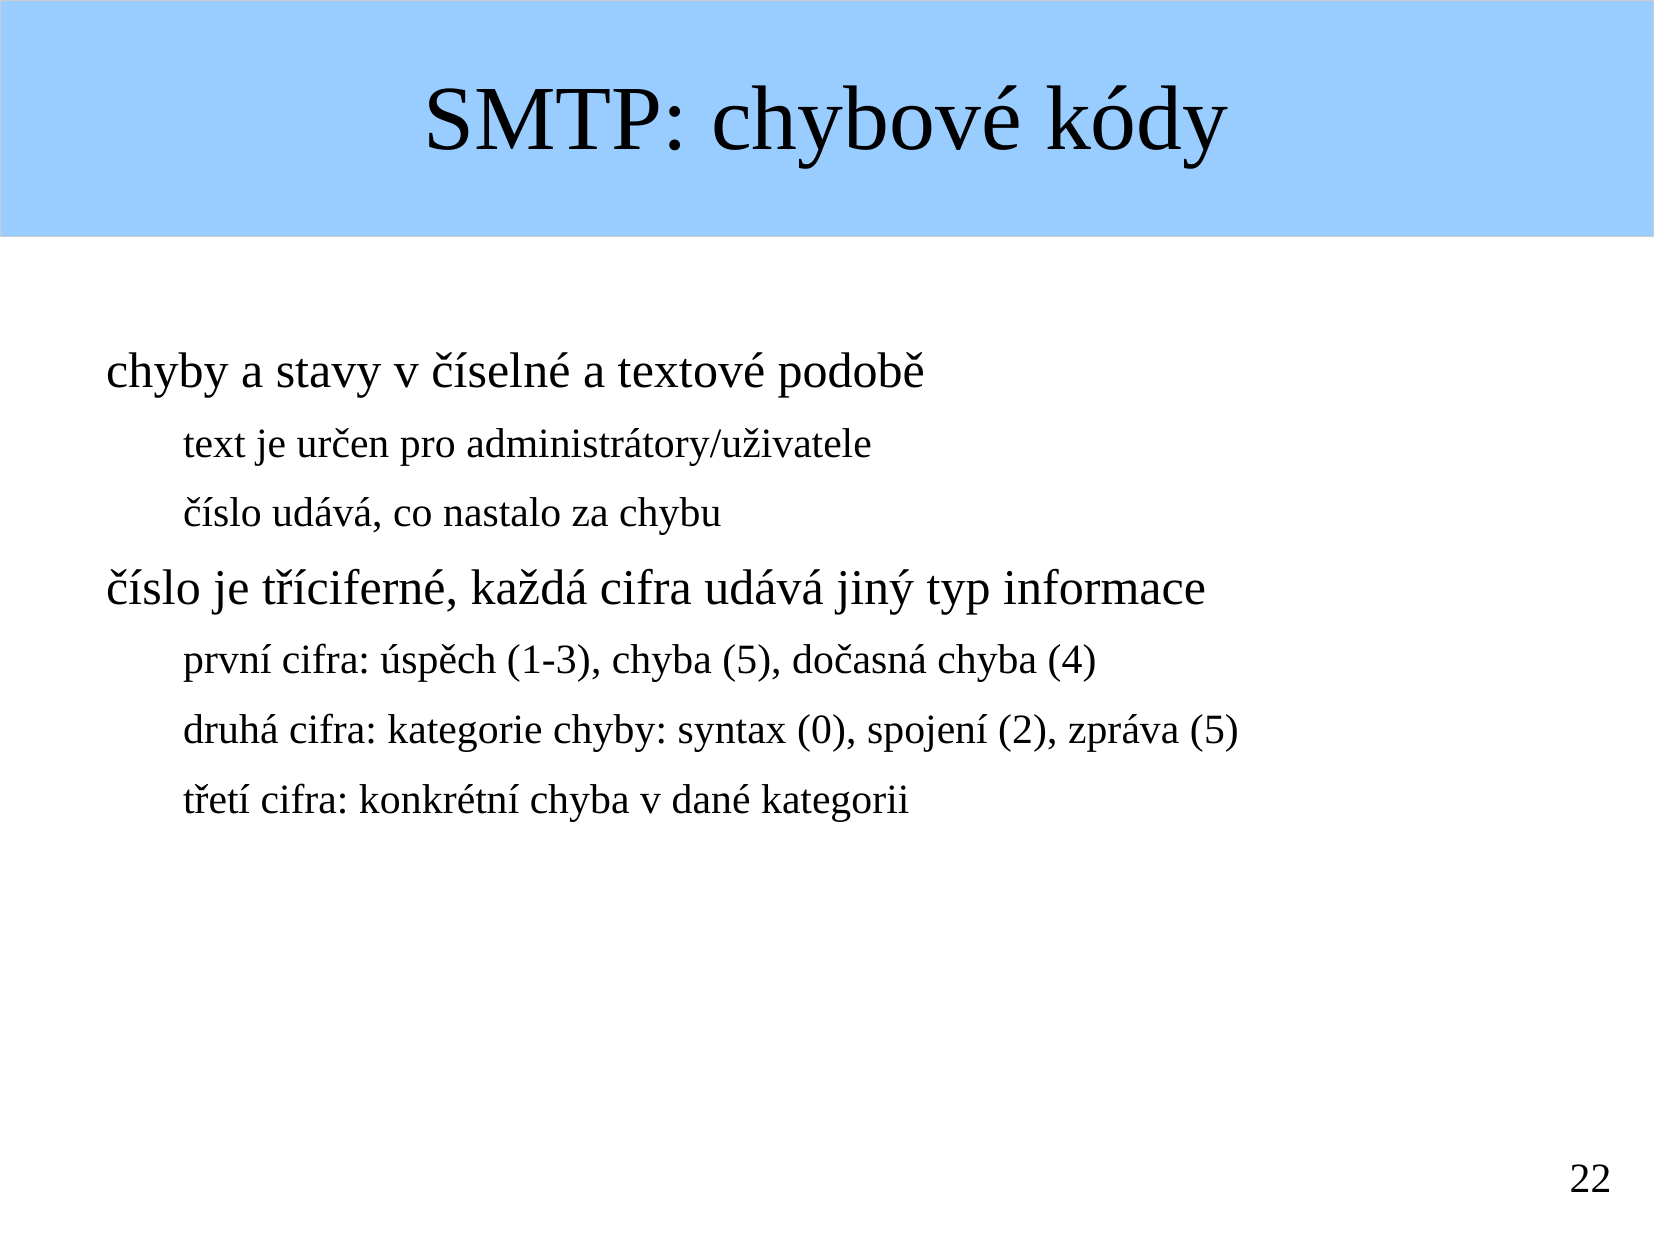

# SMTP: chybové kódy
chyby a stavy v číselné a textové podobě
text je určen pro administrátory/uživatele
číslo udává, co nastalo za chybu
číslo je tříciferné, každá cifra udává jiný typ informace
první cifra: úspěch (1-3), chyba (5), dočasná chyba (4)
druhá cifra: kategorie chyby: syntax (0), spojení (2), zpráva (5)
třetí cifra: konkrétní chyba v dané kategorii